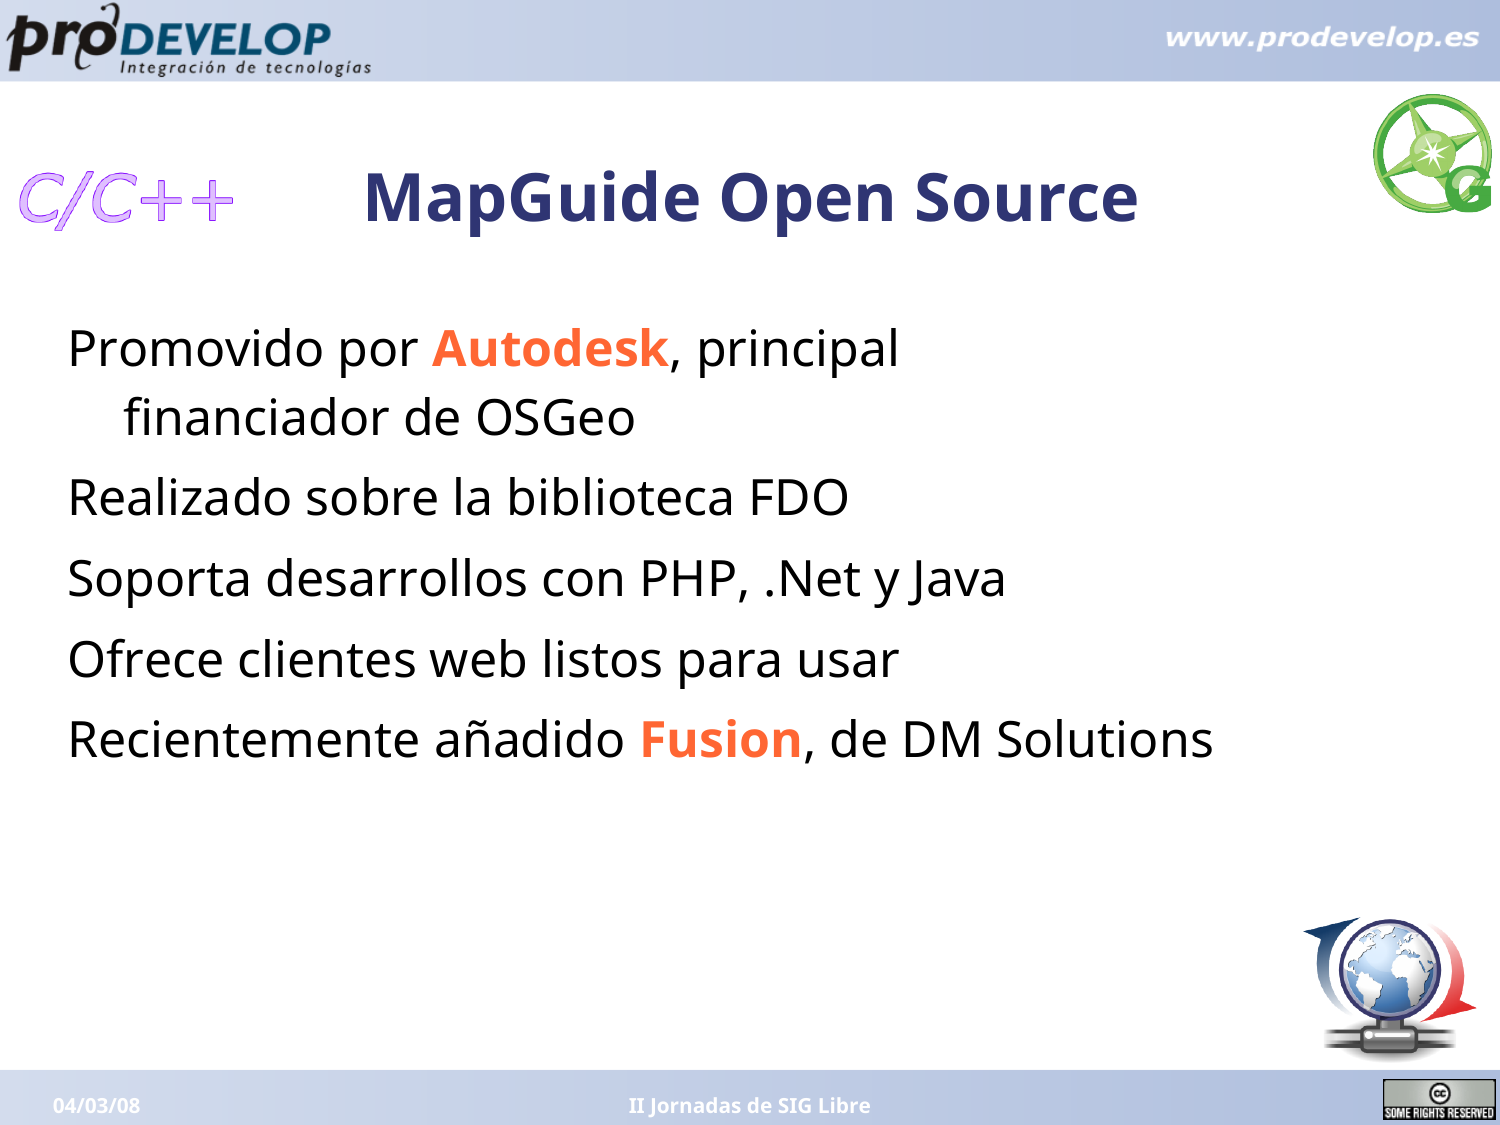

# MapGuide Open Source
Promovido por Autodesk, principal
financiador de OSGeo
Realizado sobre la biblioteca FDO
Soporta desarrollos con PHP, .Net y Java
Ofrece clientes web listos para usar
Recientemente añadido Fusion, de DM Solutions
25/10/2006
19
Plan Difusión Interna gvSIG v. 2.0